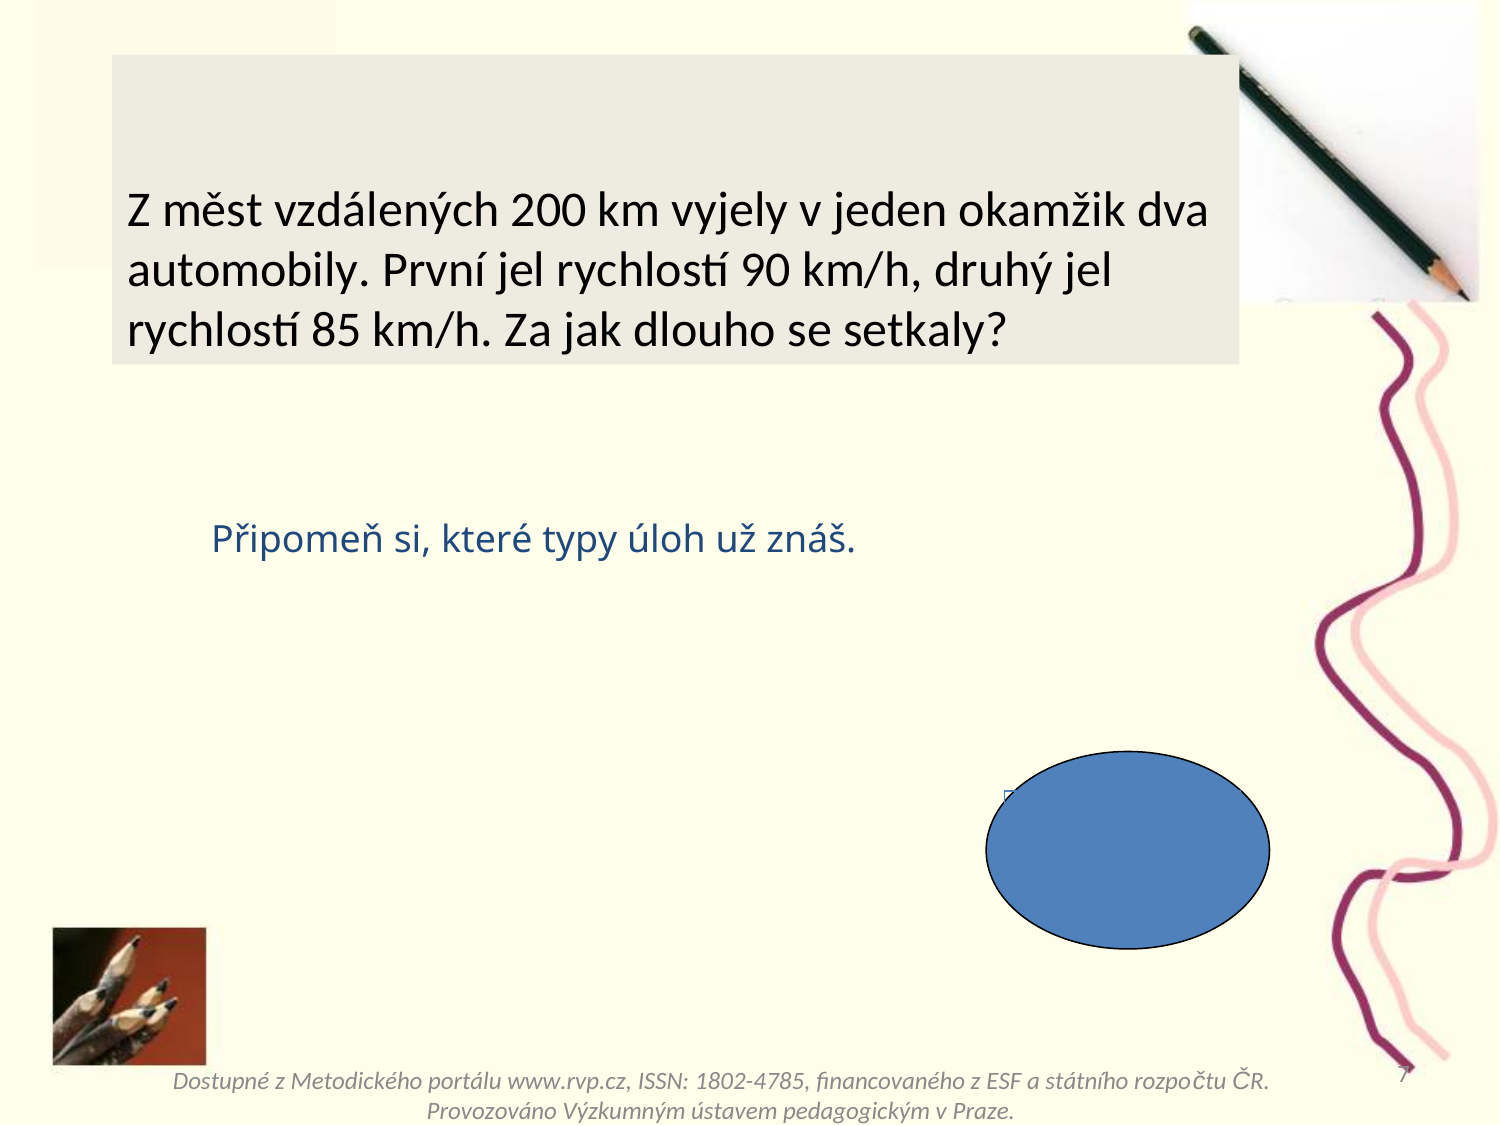

# Z měst vzdálených 200 km vyjely v jeden okamžik dva automobily. První jel rychlostí 90 km/h, druhý jel rychlostí 85 km/h. Za jak dlouho se setkaly?
Připomeň si, které typy úloh už znáš.
Za 1h 9 min
7
Dostupné z Metodického portálu www.rvp.cz, ISSN: 1802-4785, financovaného z ESF a státního rozpočtu ČR. Provozováno Výzkumným ústavem pedagogickým v Praze.